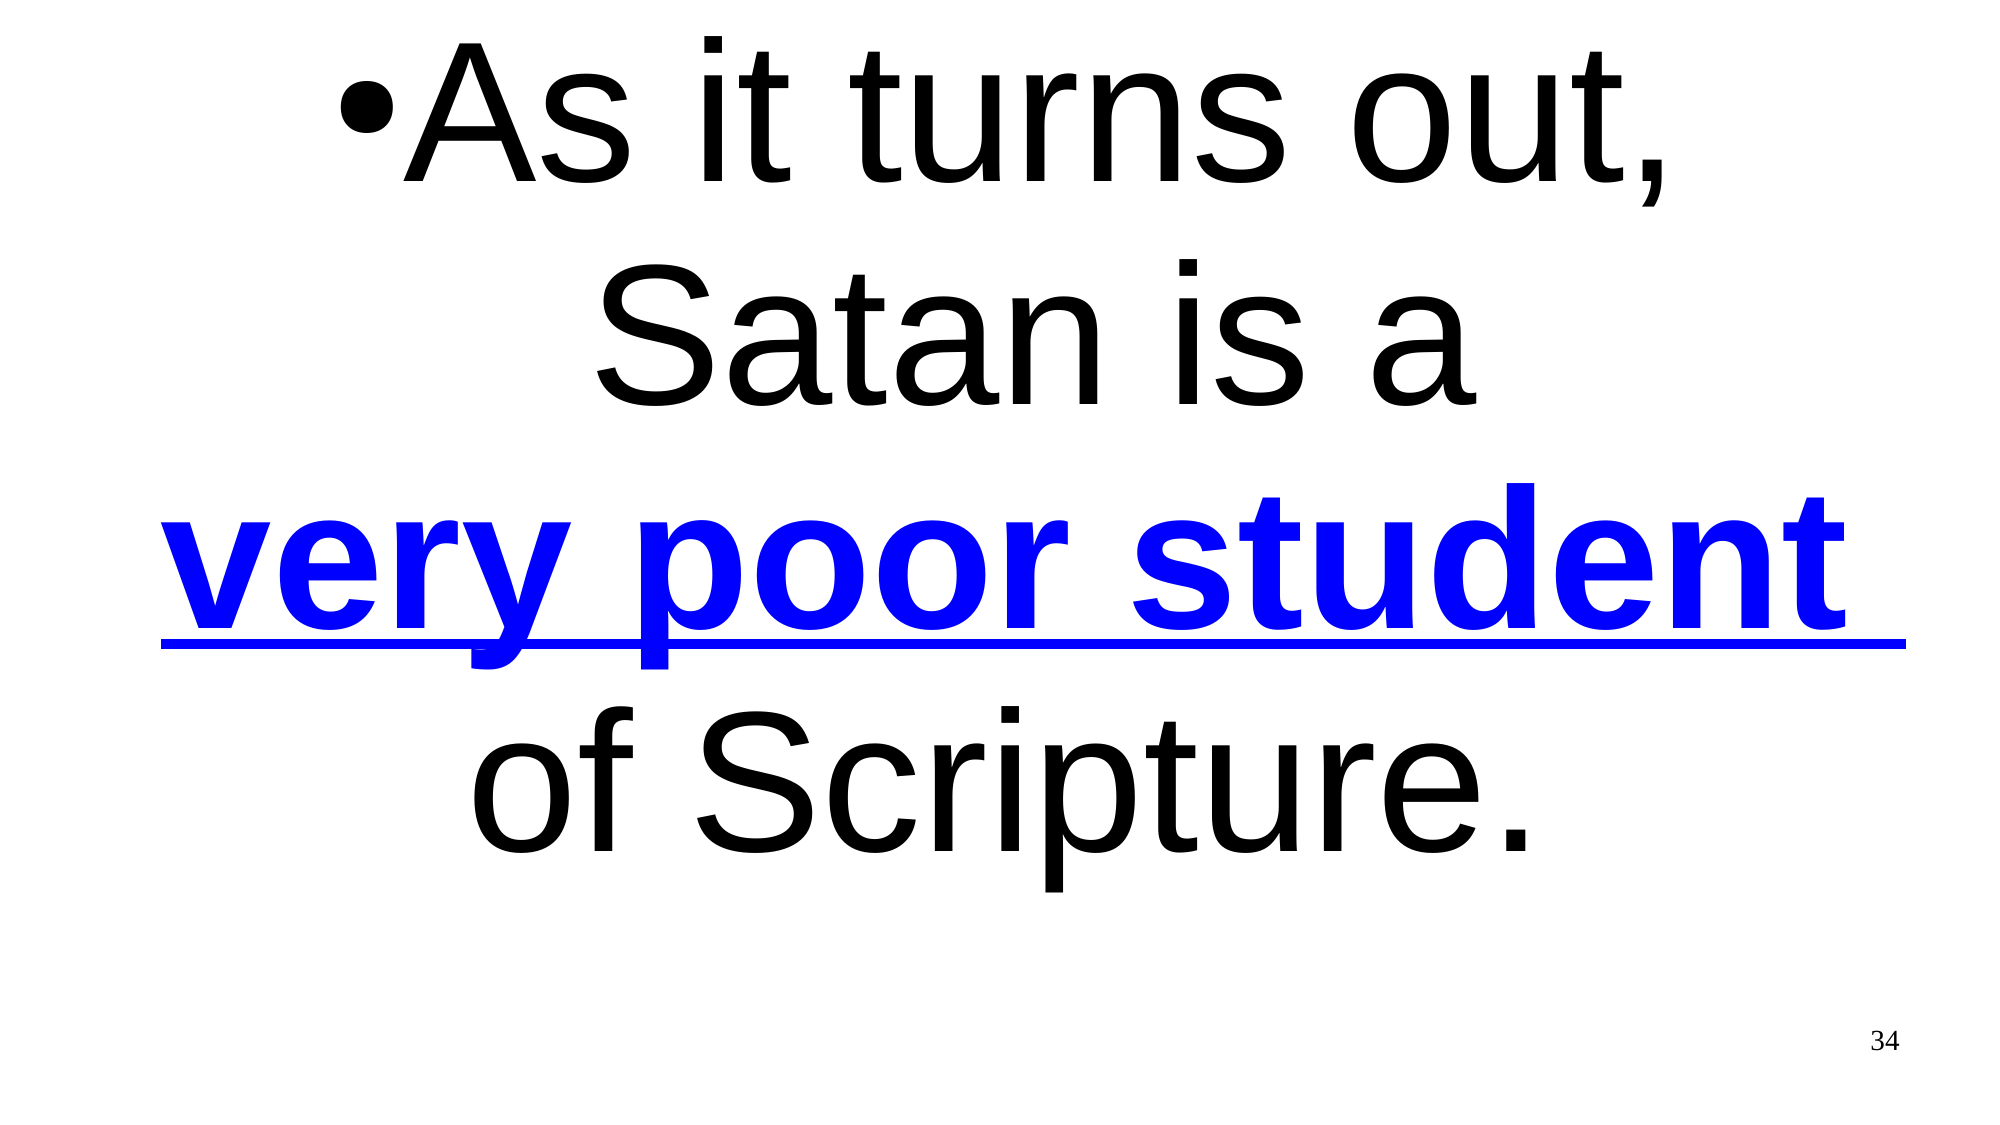

# As it turns out, Satan is a very poor student of Scripture.
34